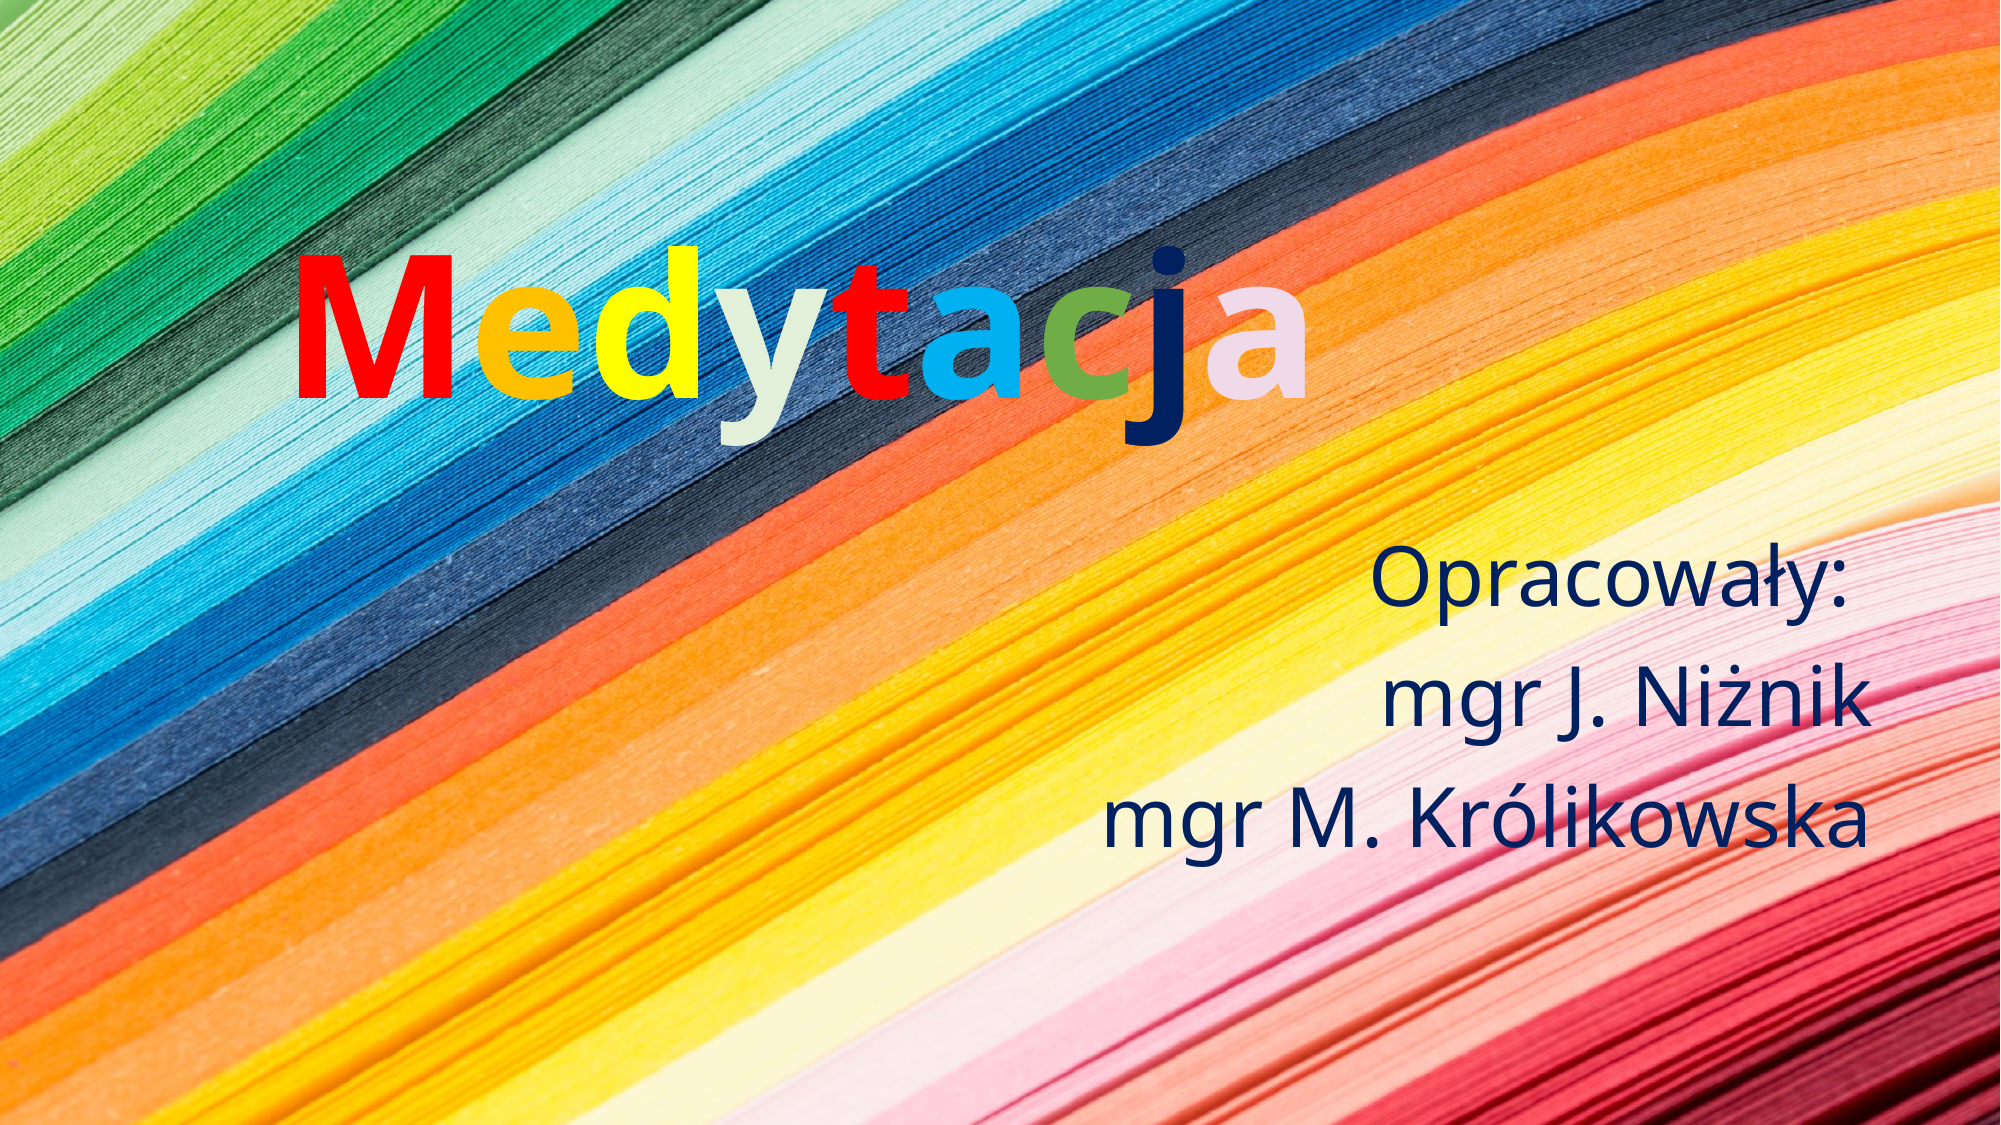

# Medytacja
Opracowały:
 mgr J. Niżnik
 mgr M. Królikowska